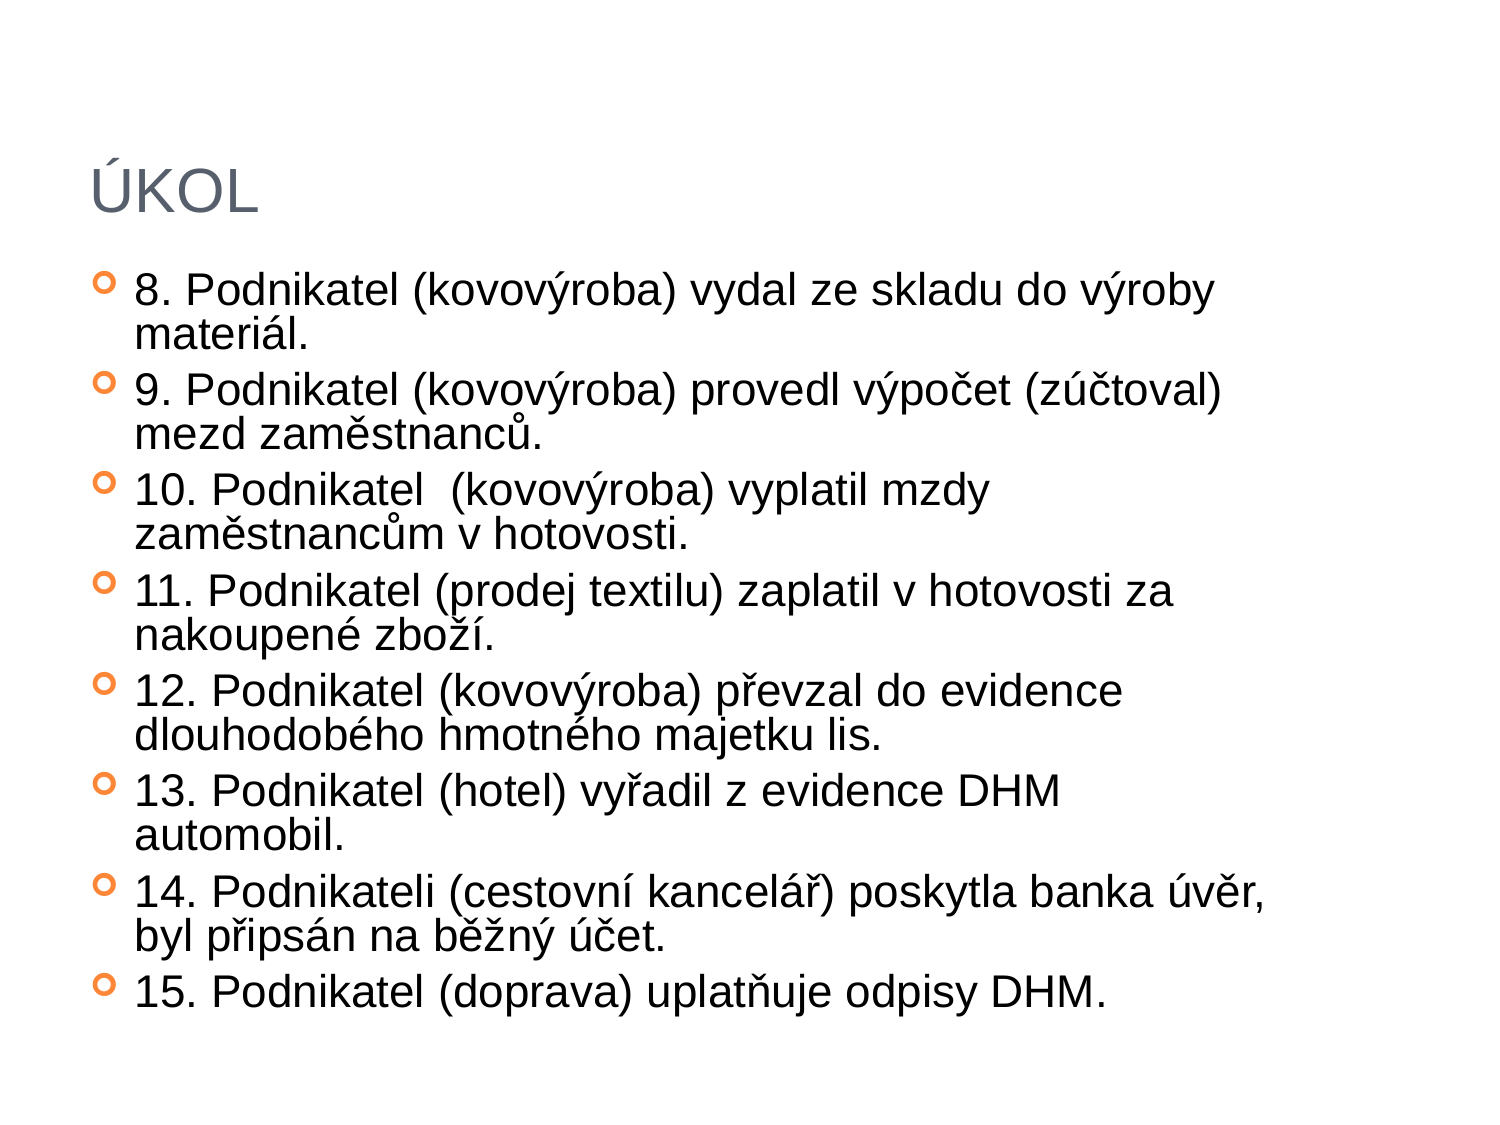

# ÚKOL
8. Podnikatel (kovovýroba) vydal ze skladu do výroby materiál.
9. Podnikatel (kovovýroba) provedl výpočet (zúčtoval) mezd zaměstnanců.
10. Podnikatel (kovovýroba) vyplatil mzdy zaměstnancům v hotovosti.
11. Podnikatel (prodej textilu) zaplatil v hotovosti za nakoupené zboží.
12. Podnikatel (kovovýroba) převzal do evidence dlouhodobého hmotného majetku lis.
13. Podnikatel (hotel) vyřadil z evidence DHM automobil.
14. Podnikateli (cestovní kancelář) poskytla banka úvěr, byl připsán na běžný účet.
15. Podnikatel (doprava) uplatňuje odpisy DHM.